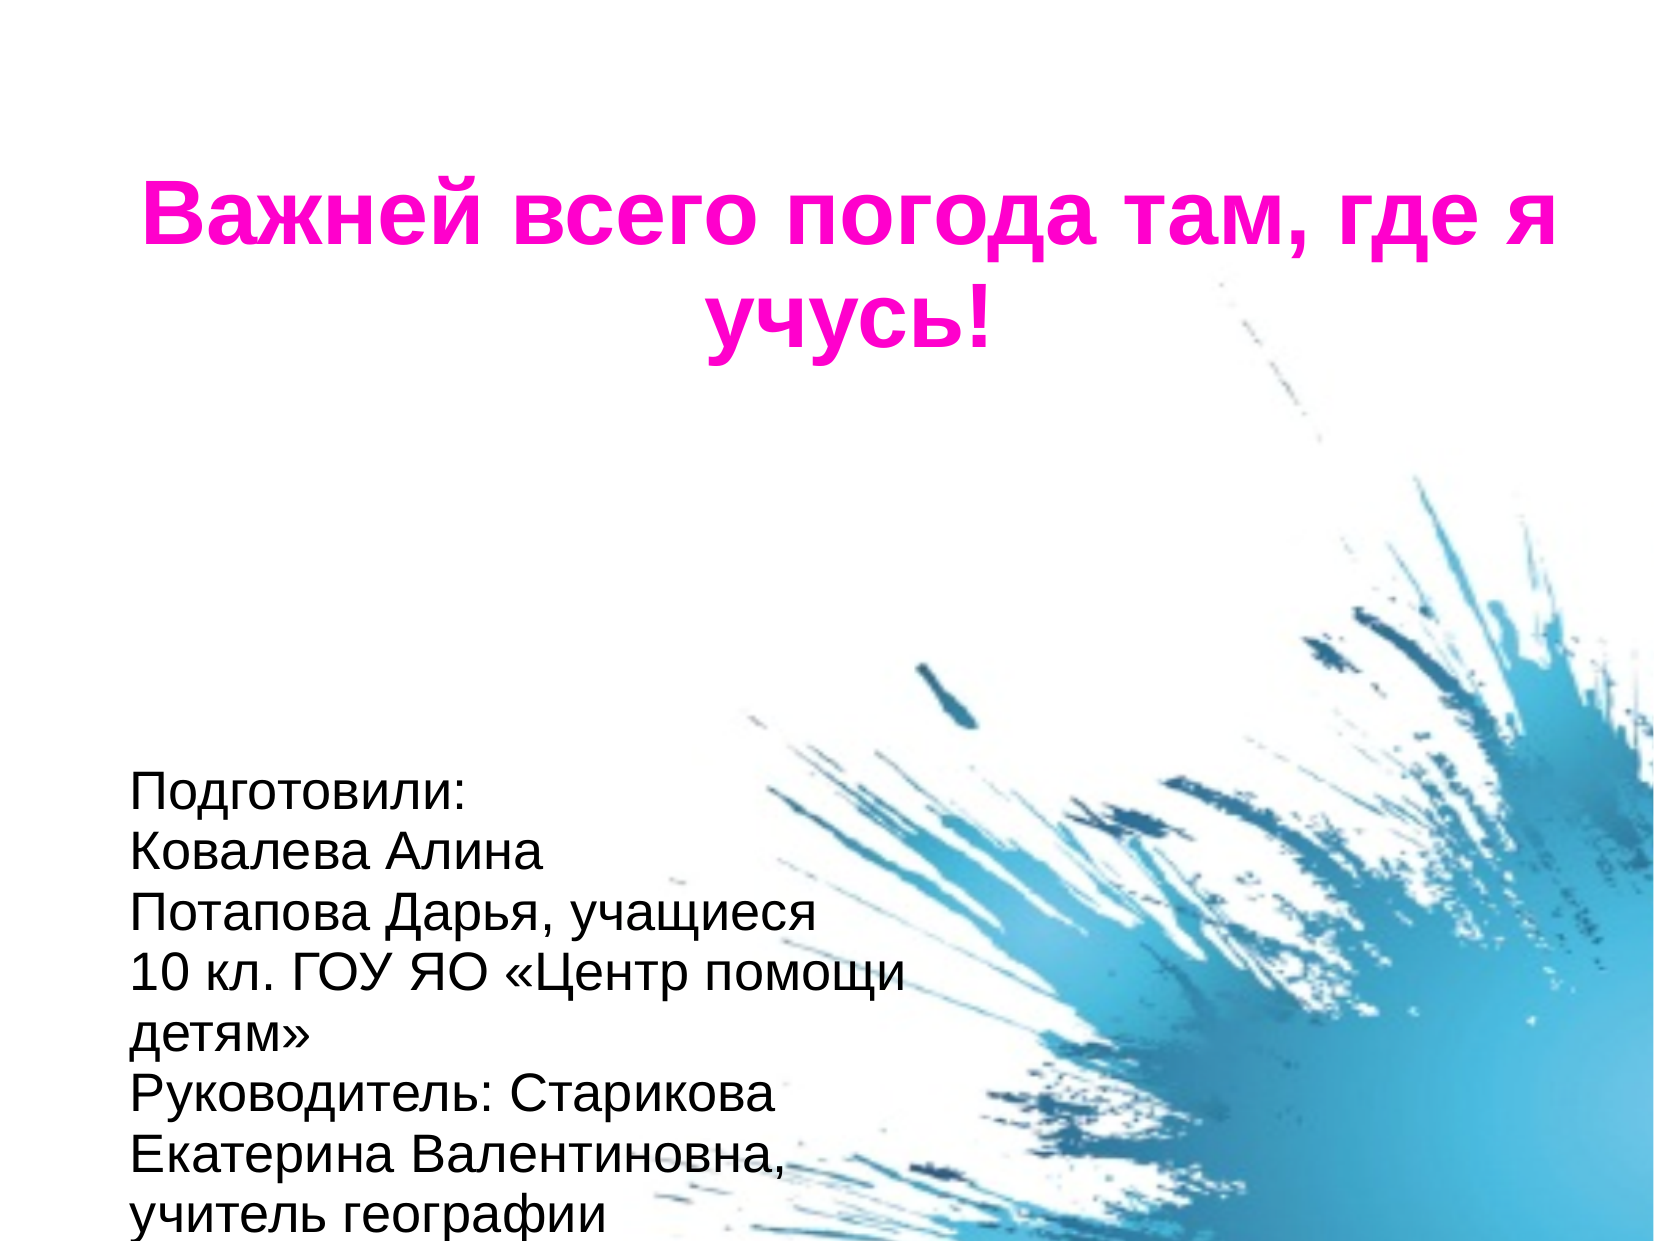

# Важней всего погода там, где я учусь!
Подготовили:
Ковалева Алина
Потапова Дарья, учащиеся
10 кл. ГОУ ЯО «Центр помощи детям»
Руководитель: Старикова Екатерина Валентиновна, учитель географии